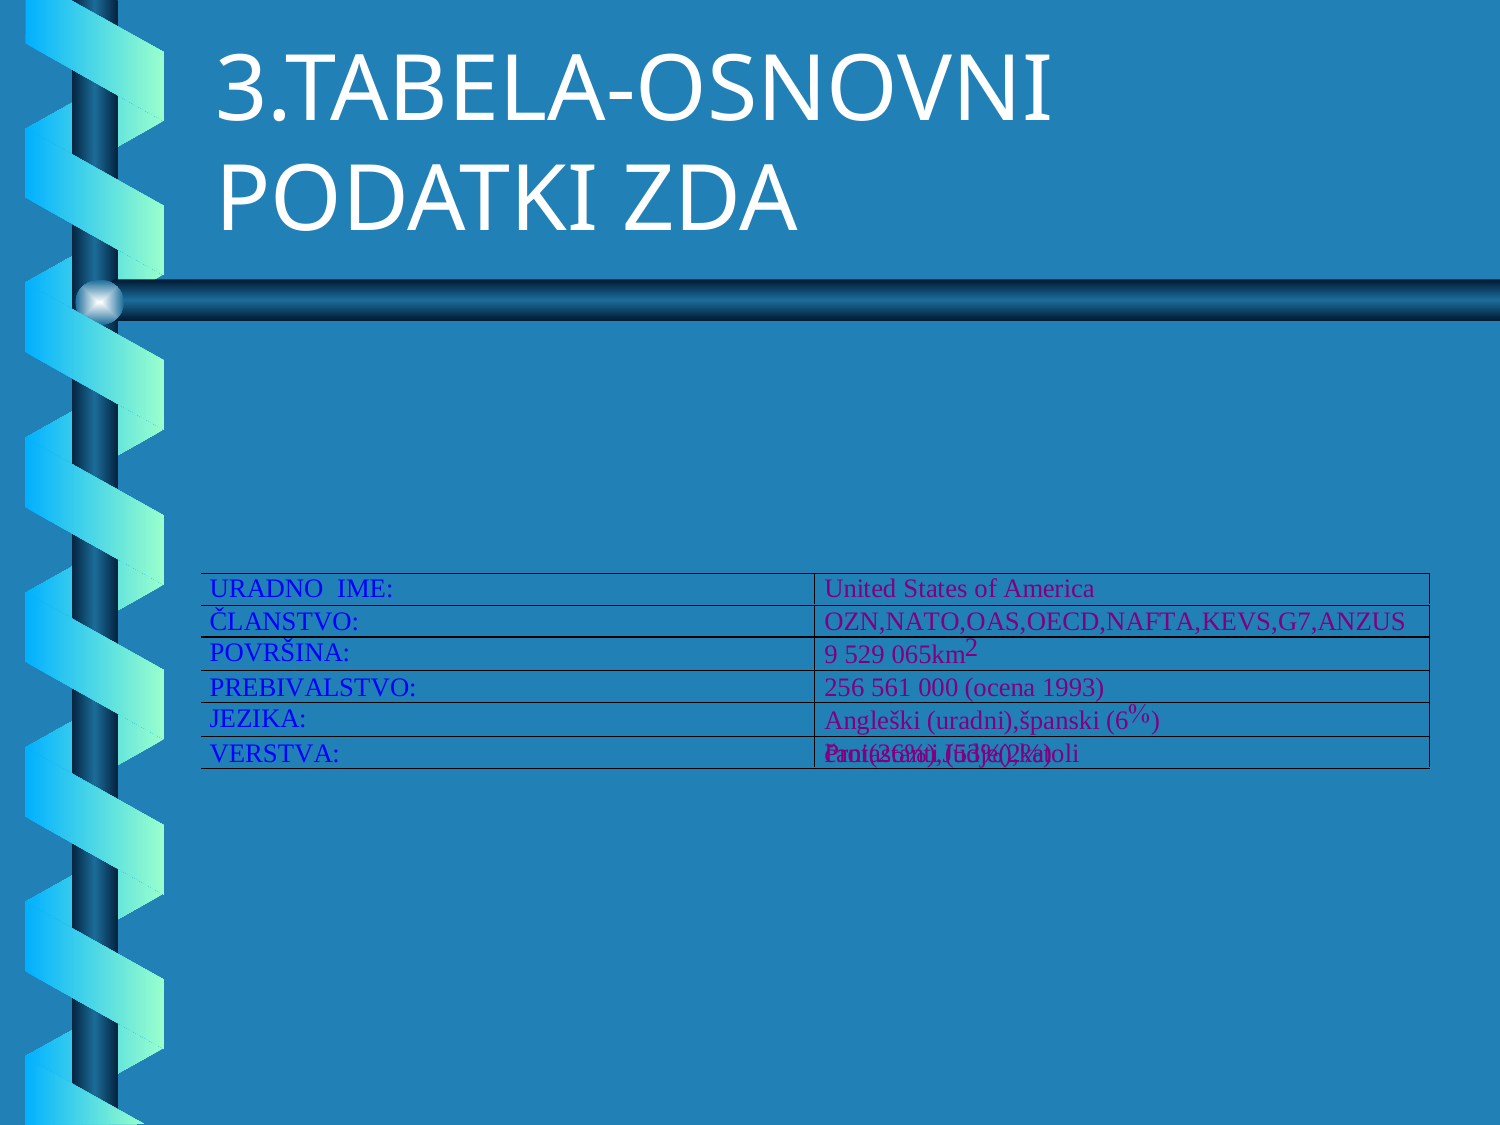

# GRAF OSNOVNI PODATKI 5 3.TABELA-OSNOVNI PODATKI ZDA